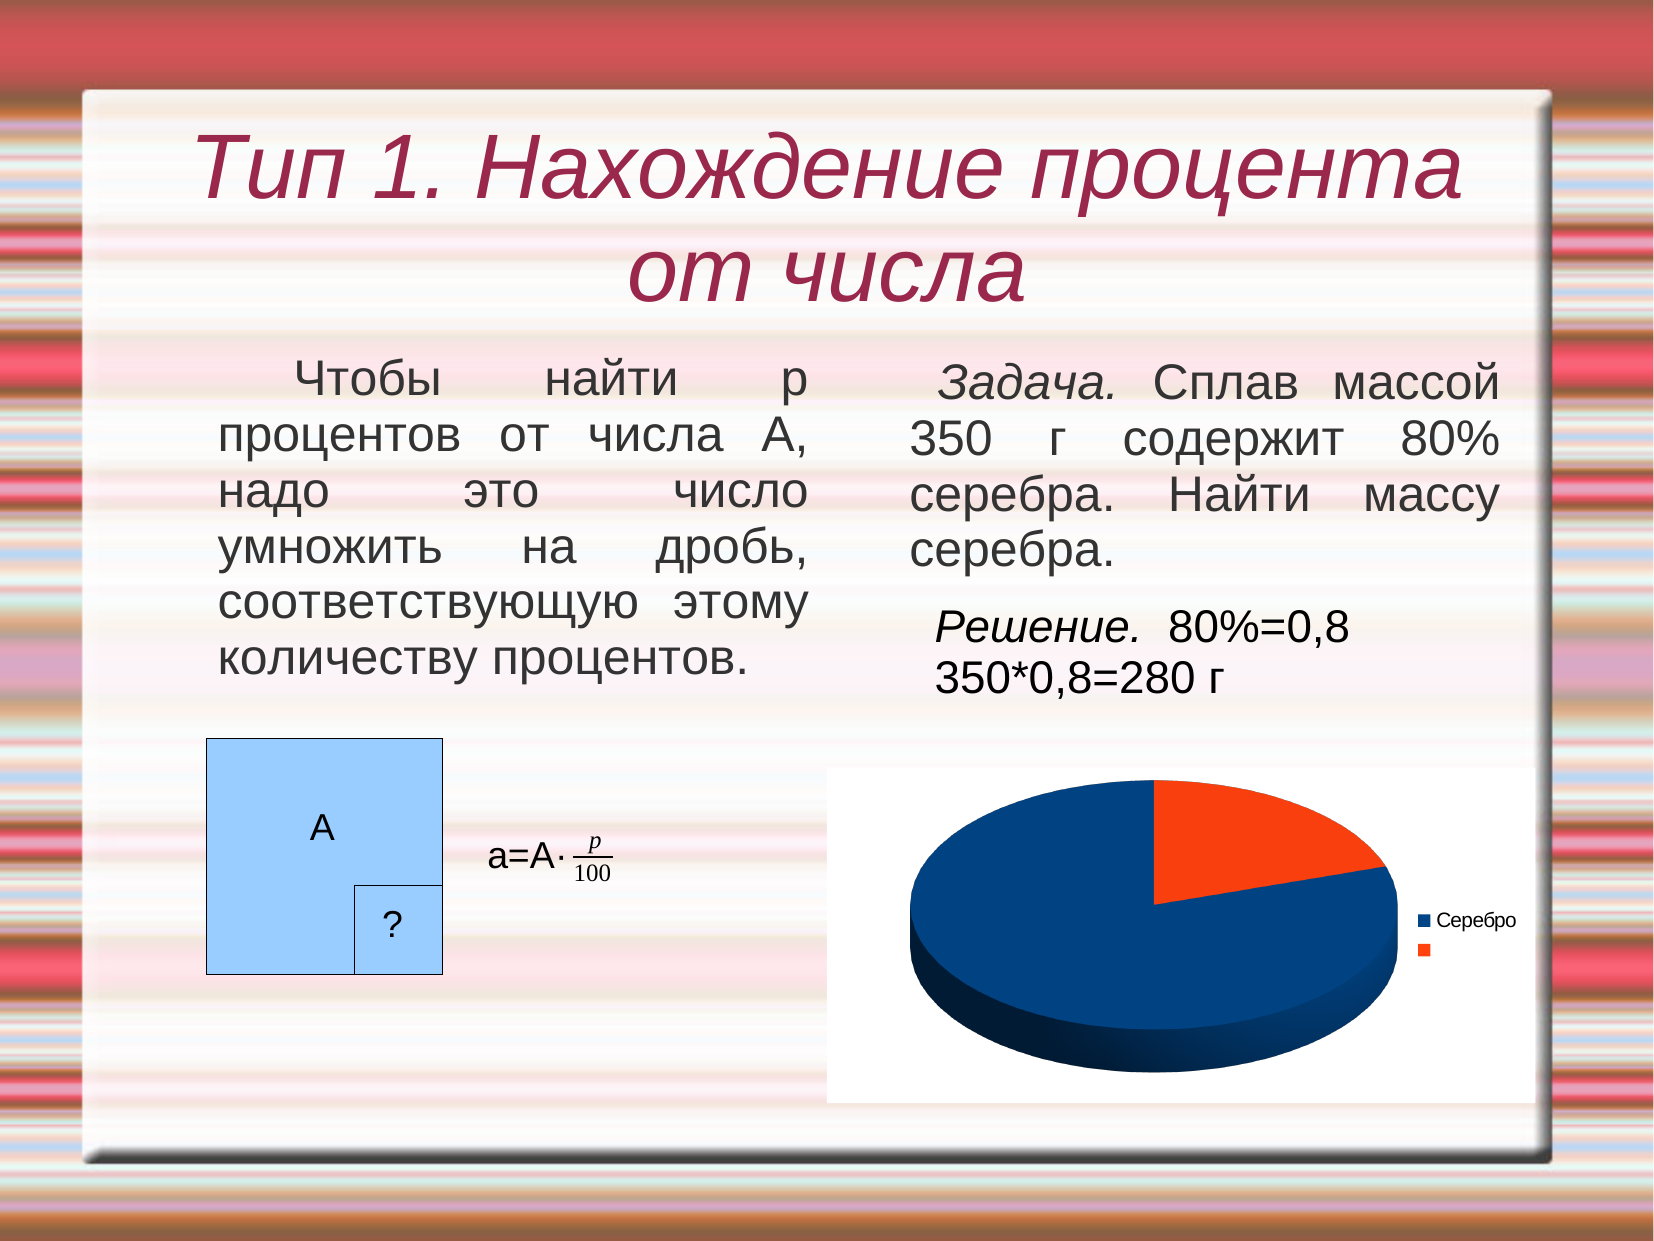

# Тип 1. Нахождение процента от числа
Чтобы найти p процентов от числа А, надо это число умножить на дробь, соответствующую этому количеству процентов.
Задача. Сплав массой 350 г содержит 80% серебра. Найти массу серебра.
Решение. 80%=0,8
350*0,8=280 г
А
А
[unsupported chart]
А
a=A·
?
?
?